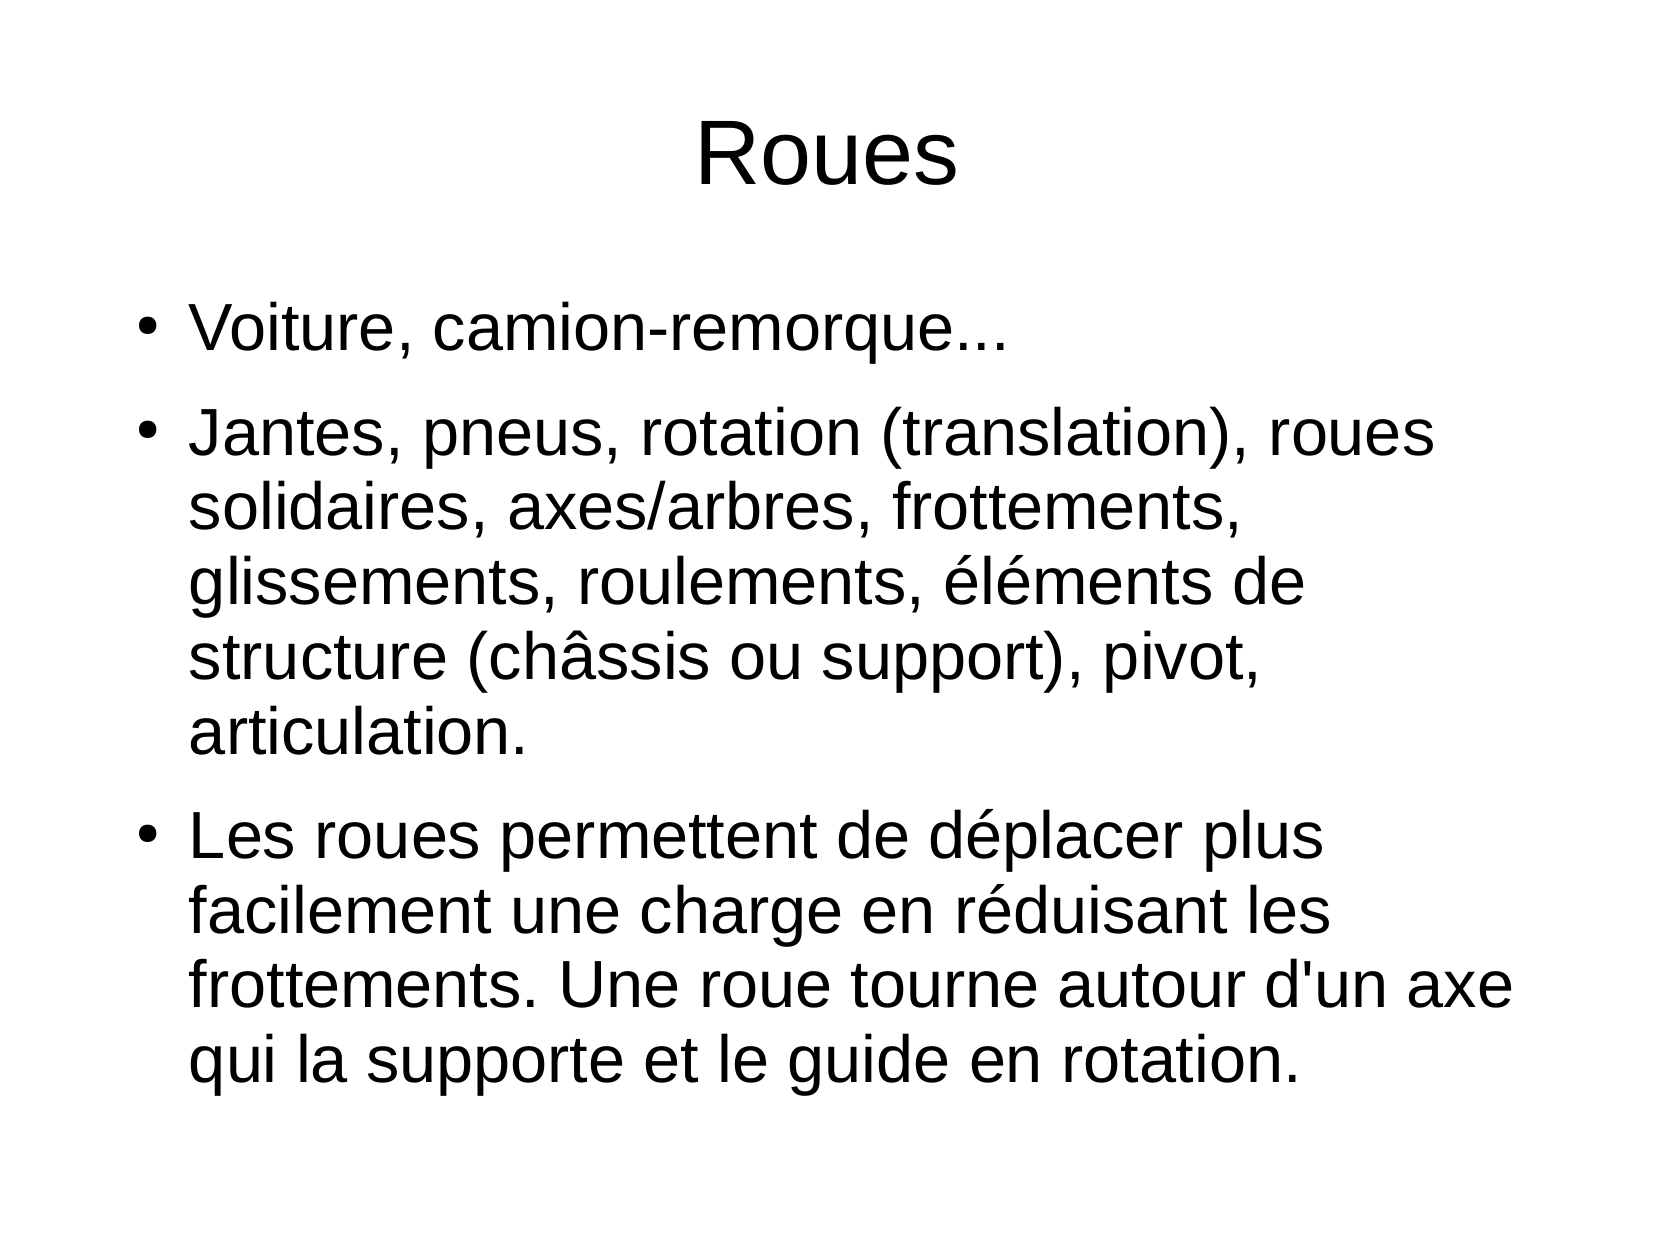

# Roues
Voiture, camion-remorque...
Jantes, pneus, rotation (translation), roues solidaires, axes/arbres, frottements, glissements, roulements, éléments de structure (châssis ou support), pivot, articulation.
Les roues permettent de déplacer plus facilement une charge en réduisant les frottements. Une roue tourne autour d'un axe qui la supporte et le guide en rotation.